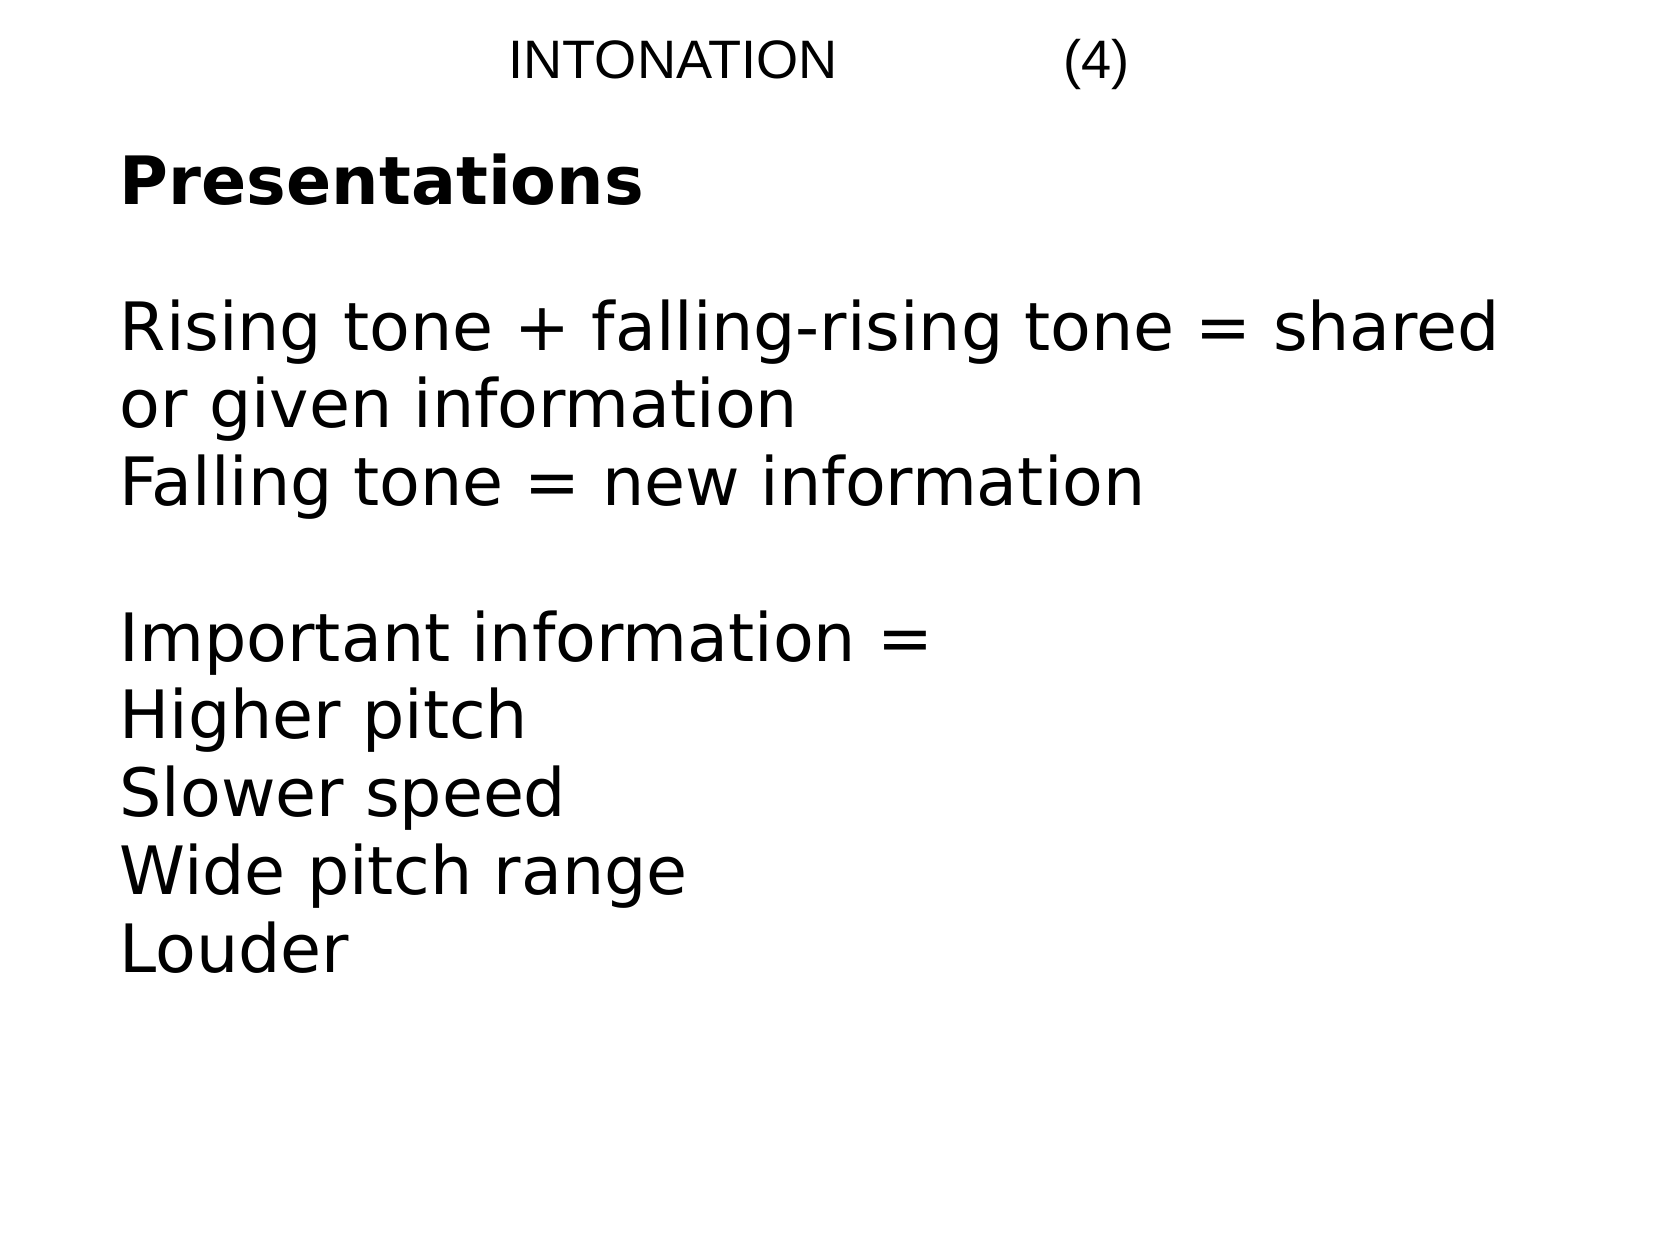

# INTONATION (4)
Presentations
Rising tone + falling-rising tone = shared or given information
Falling tone = new information
Important information =
Higher pitch
Slower speed
Wide pitch range
Louder